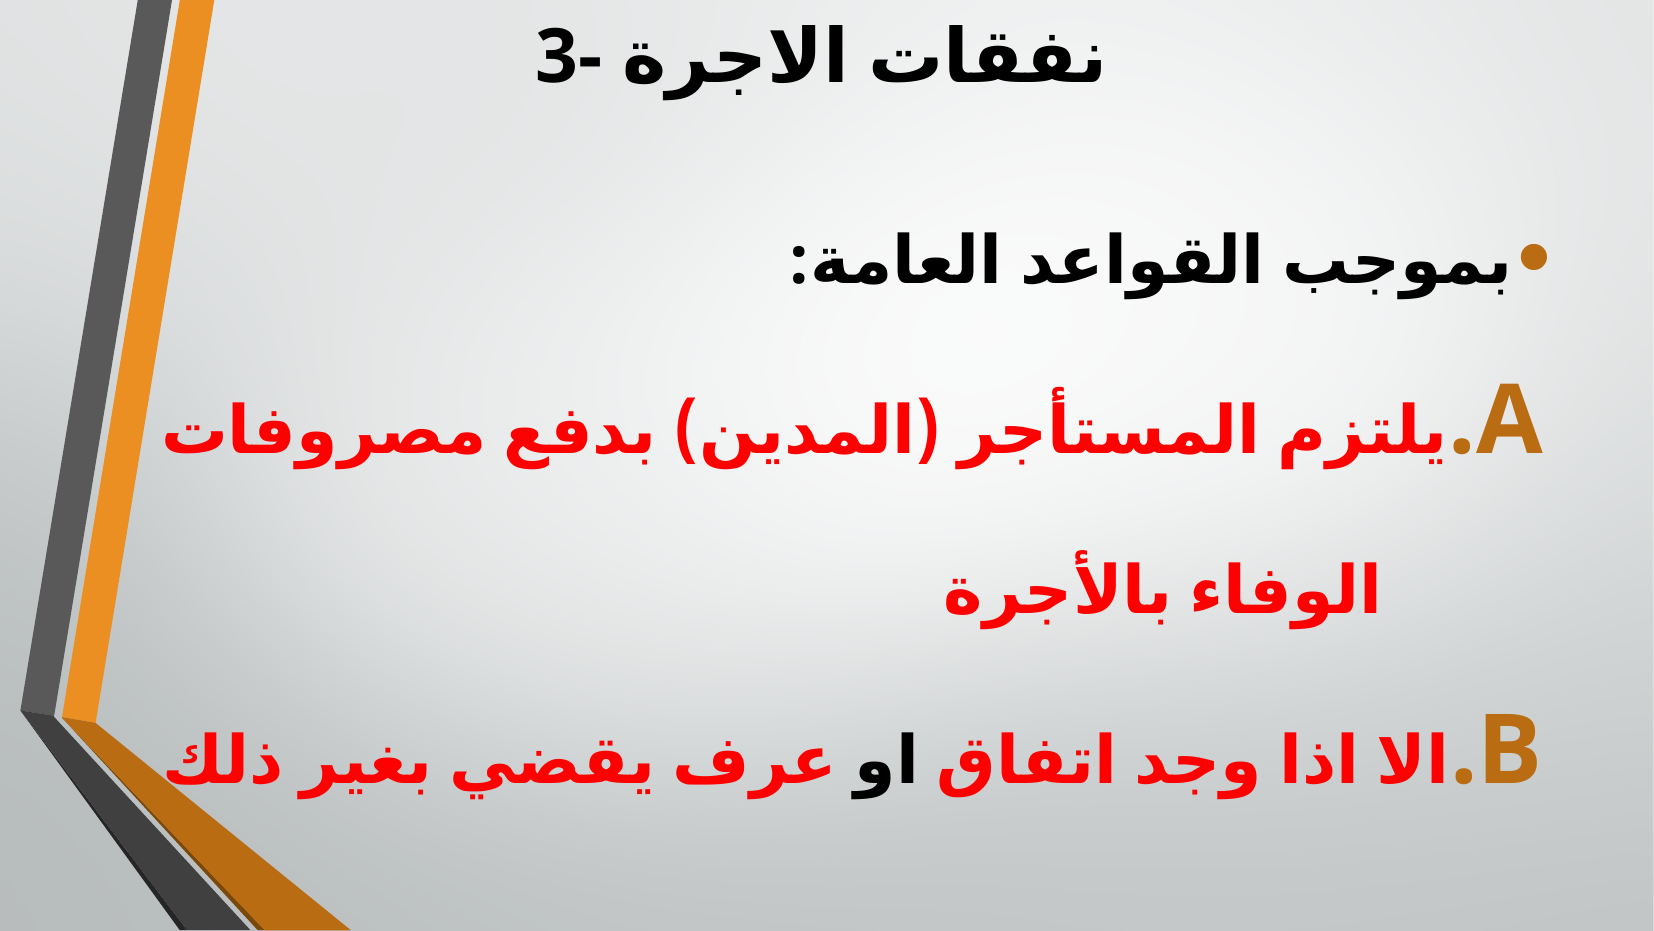

# 3- نفقات الاجرة
بموجب القواعد العامة:
يلتزم المستأجر (المدين) بدفع مصروفات الوفاء بالأجرة
الا اذا وجد اتفاق او عرف يقضي بغير ذلك